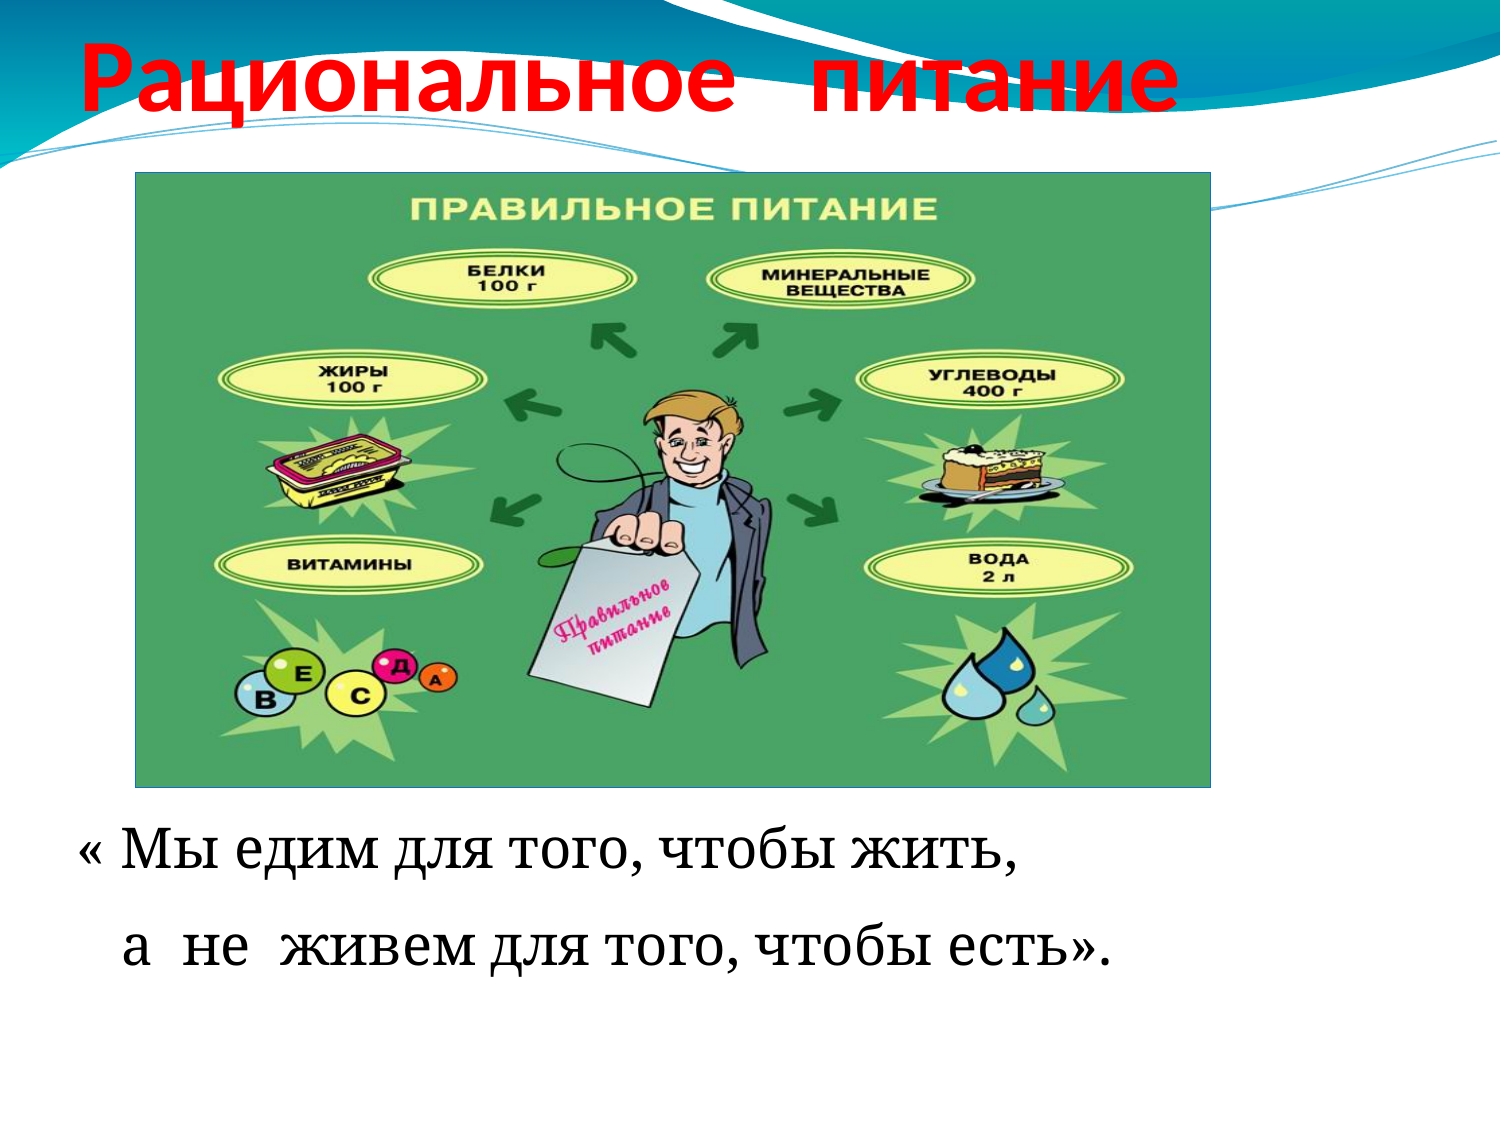

# Рациональное питание
« Мы едим для того, чтобы жить,
 а не живем для того, чтобы есть».